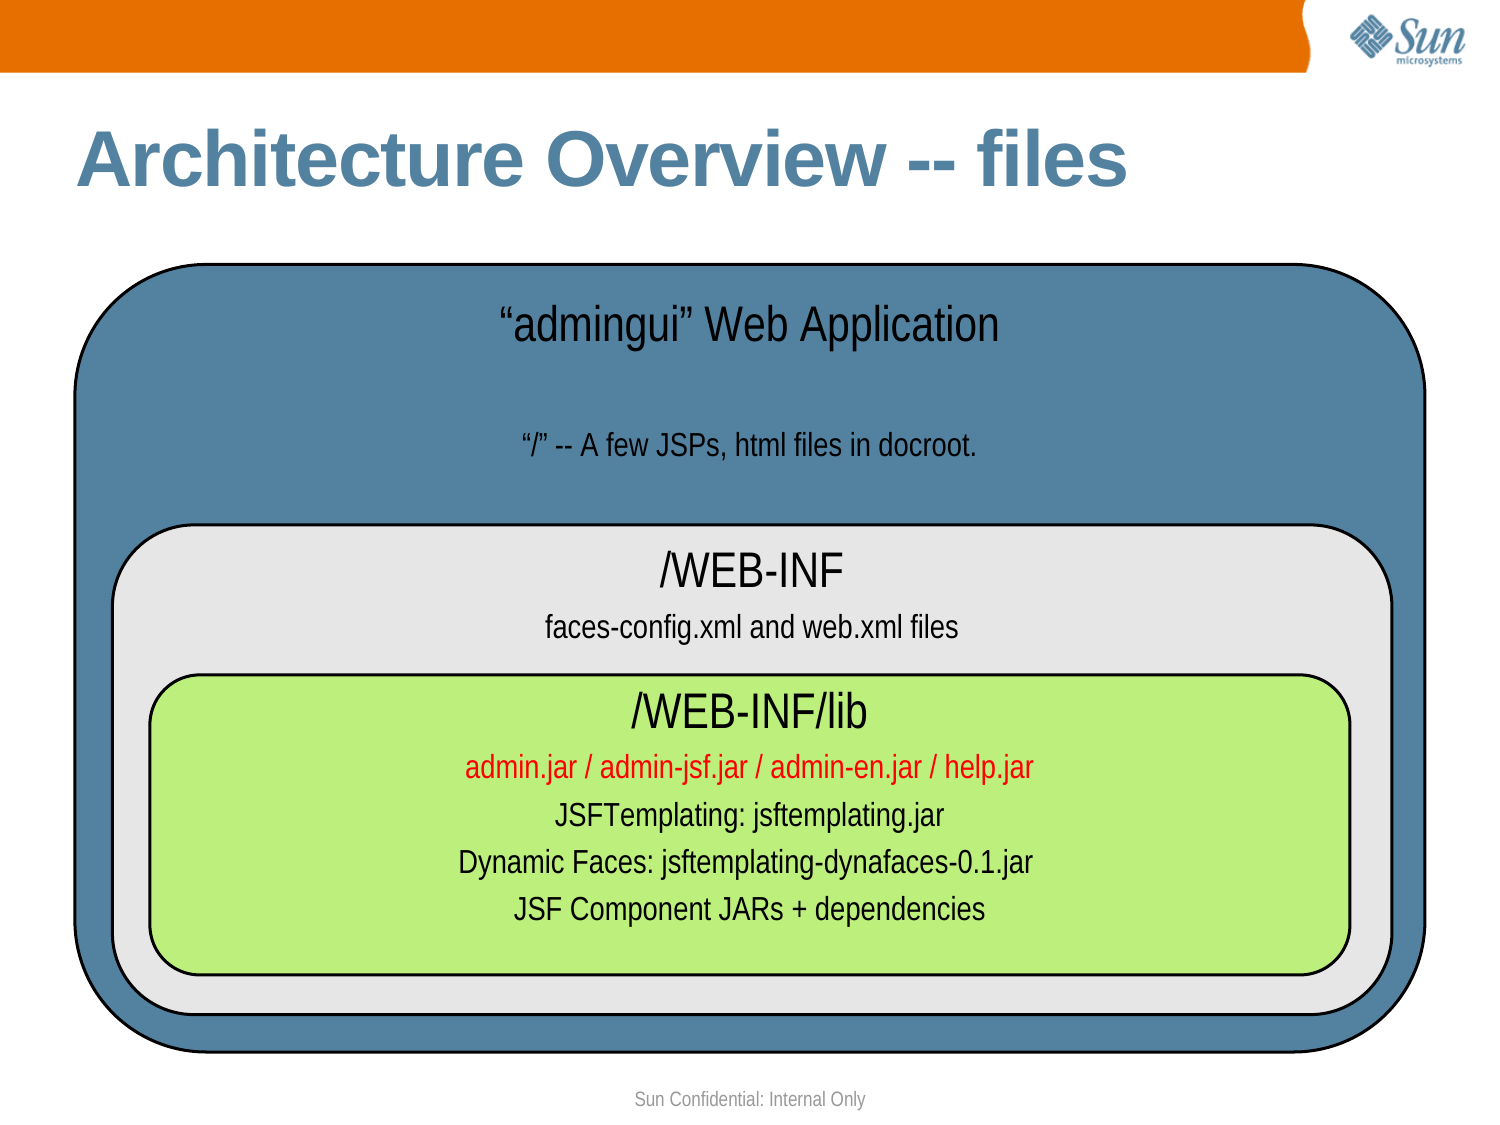

# Architecture Overview -- files
“admingui” Web Application
“/” -- A few JSPs, html files in docroot.
/WEB-INF
faces-config.xml and web.xml files
/WEB-INF/lib
admin.jar / admin-jsf.jar / admin-en.jar / help.jar
JSFTemplating: jsftemplating.jar
Dynamic Faces: jsftemplating-dynafaces-0.1.jar
JSF Component JARs + dependencies